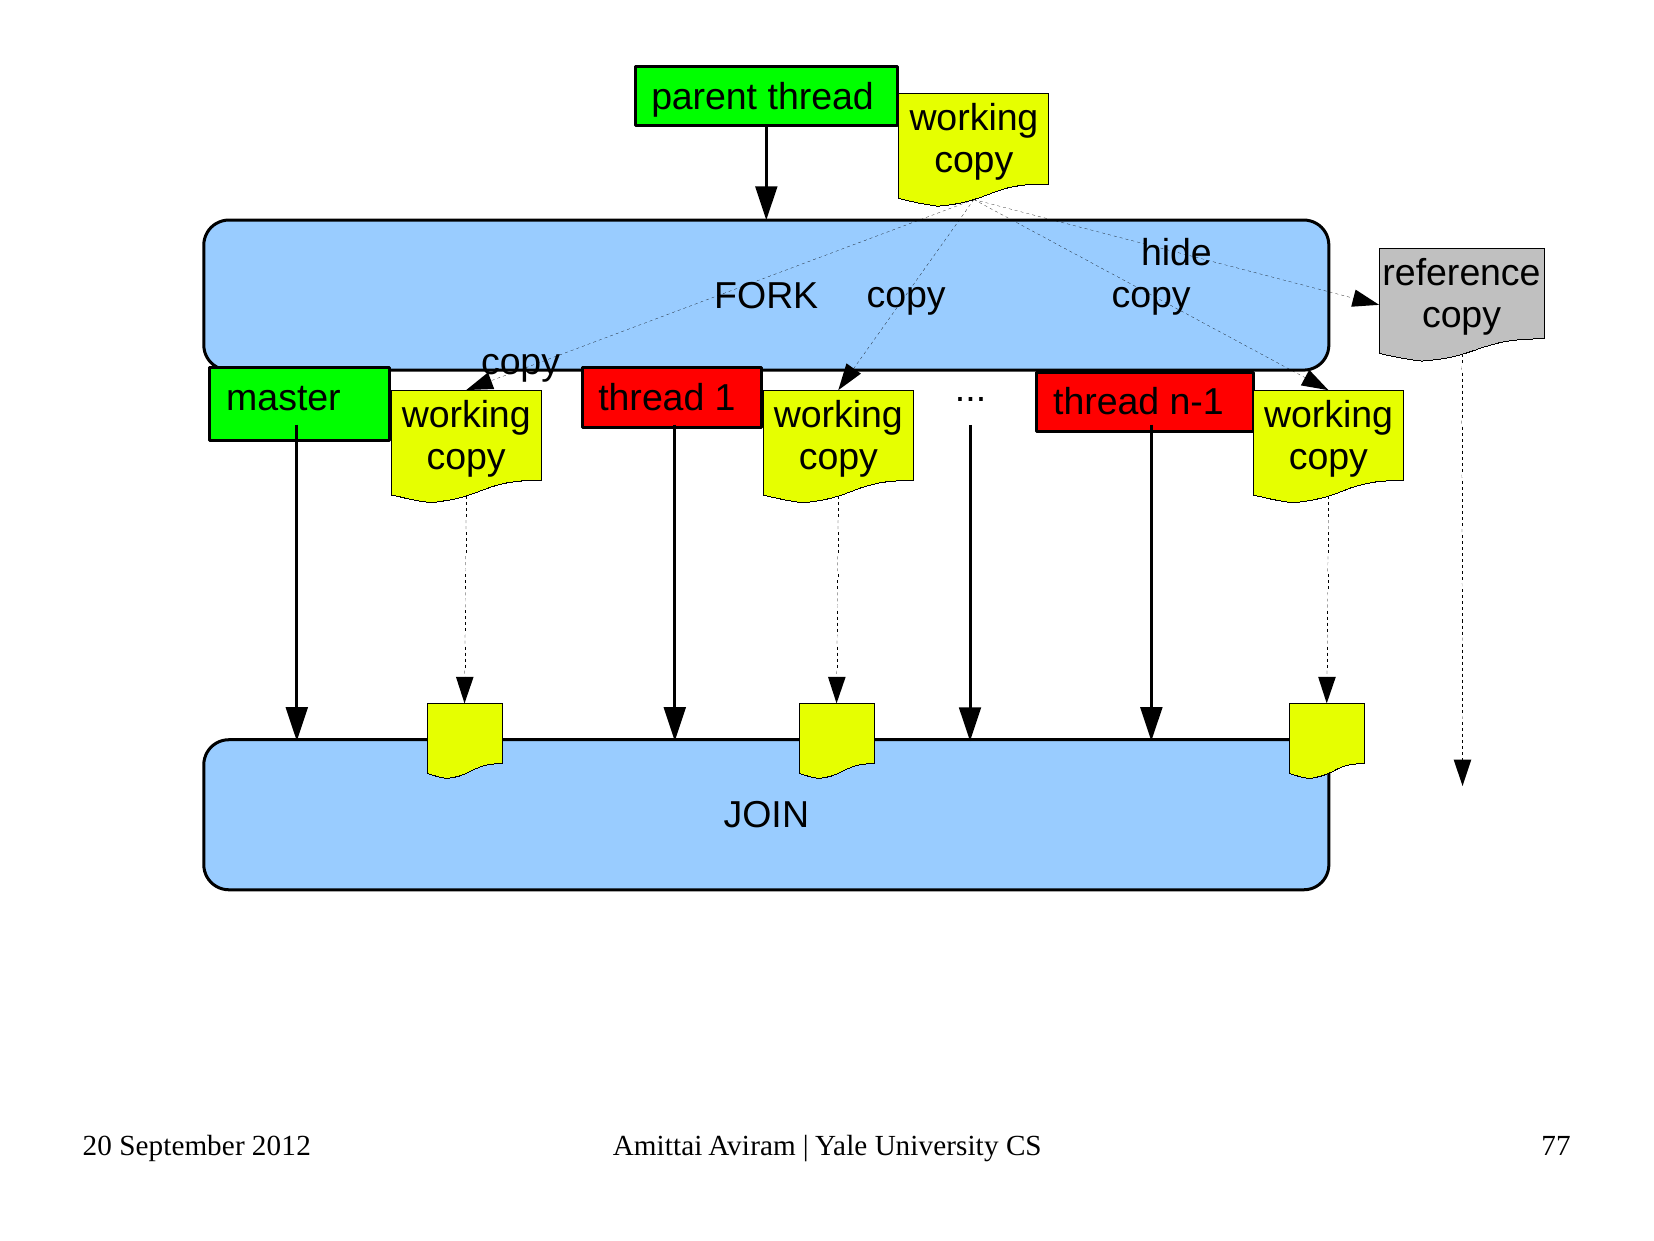

parent thread
working
copy
FORK
reference
copy
...
master
thread 1
thread n-1
working
copy
working
copy
working
copy
JOIN
77